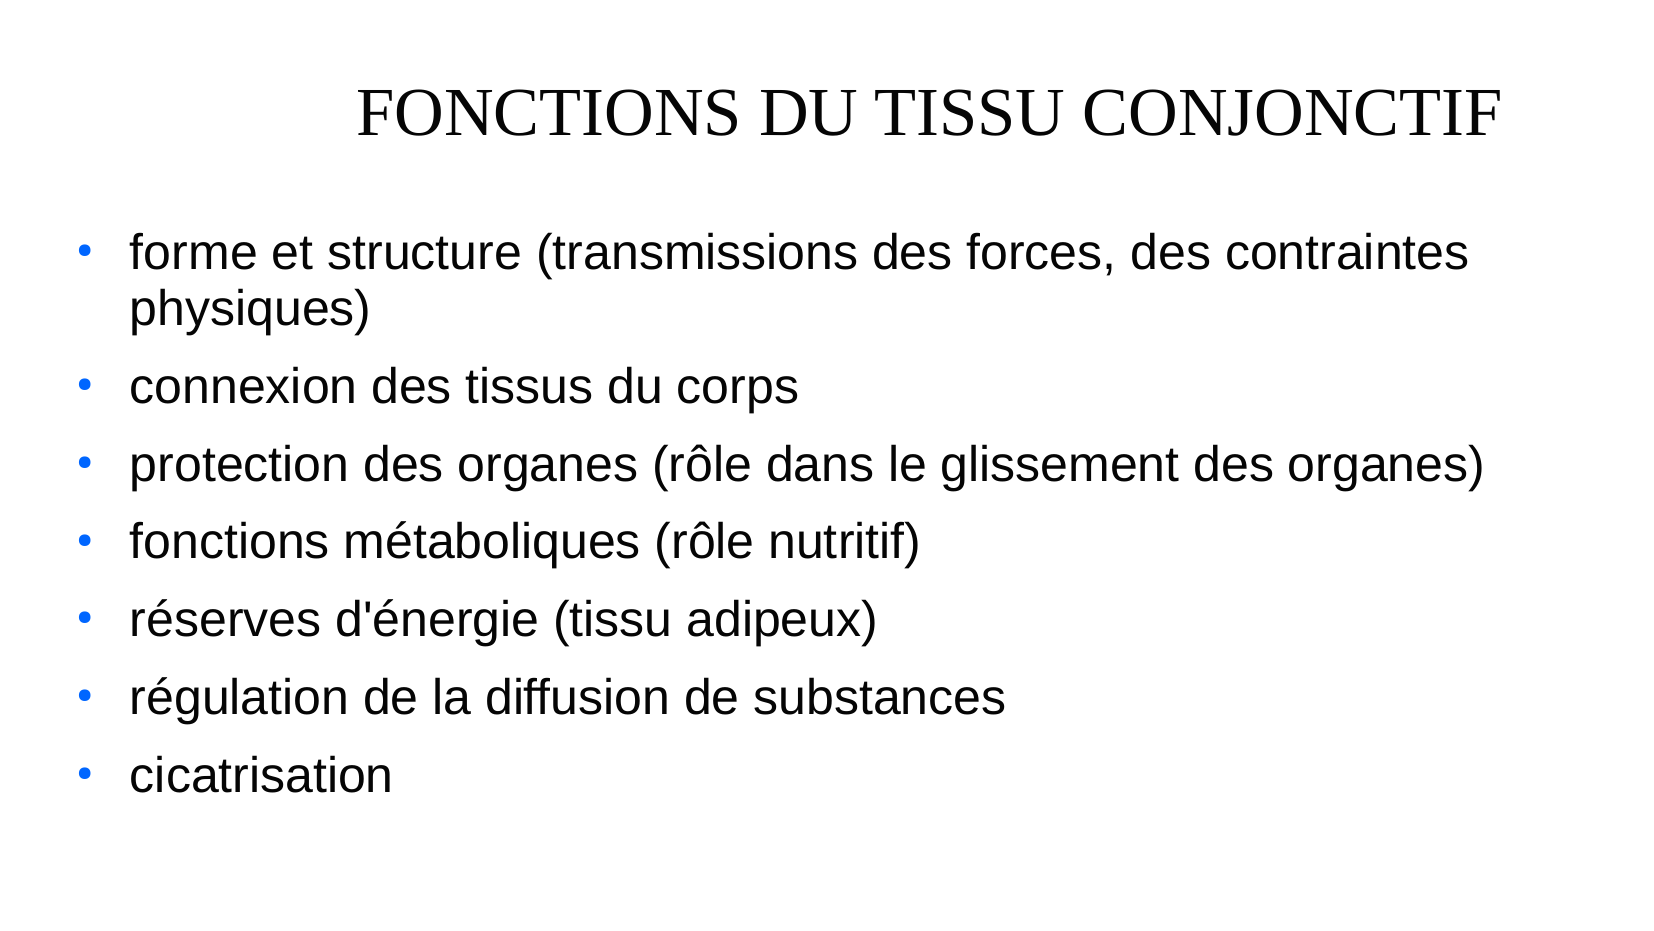

# FONCTIONS DU TISSU CONJONCTIF
forme et structure (transmissions des forces, des contraintes physiques)
connexion des tissus du corps
protection des organes (rôle dans le glissement des organes)
fonctions métaboliques (rôle nutritif)
réserves d'énergie (tissu adipeux)
régulation de la diffusion de substances
cicatrisation
Le tissu conjonctif, par Nicolas Truffart, Ecole Française d'Ashtanga Yoga
11